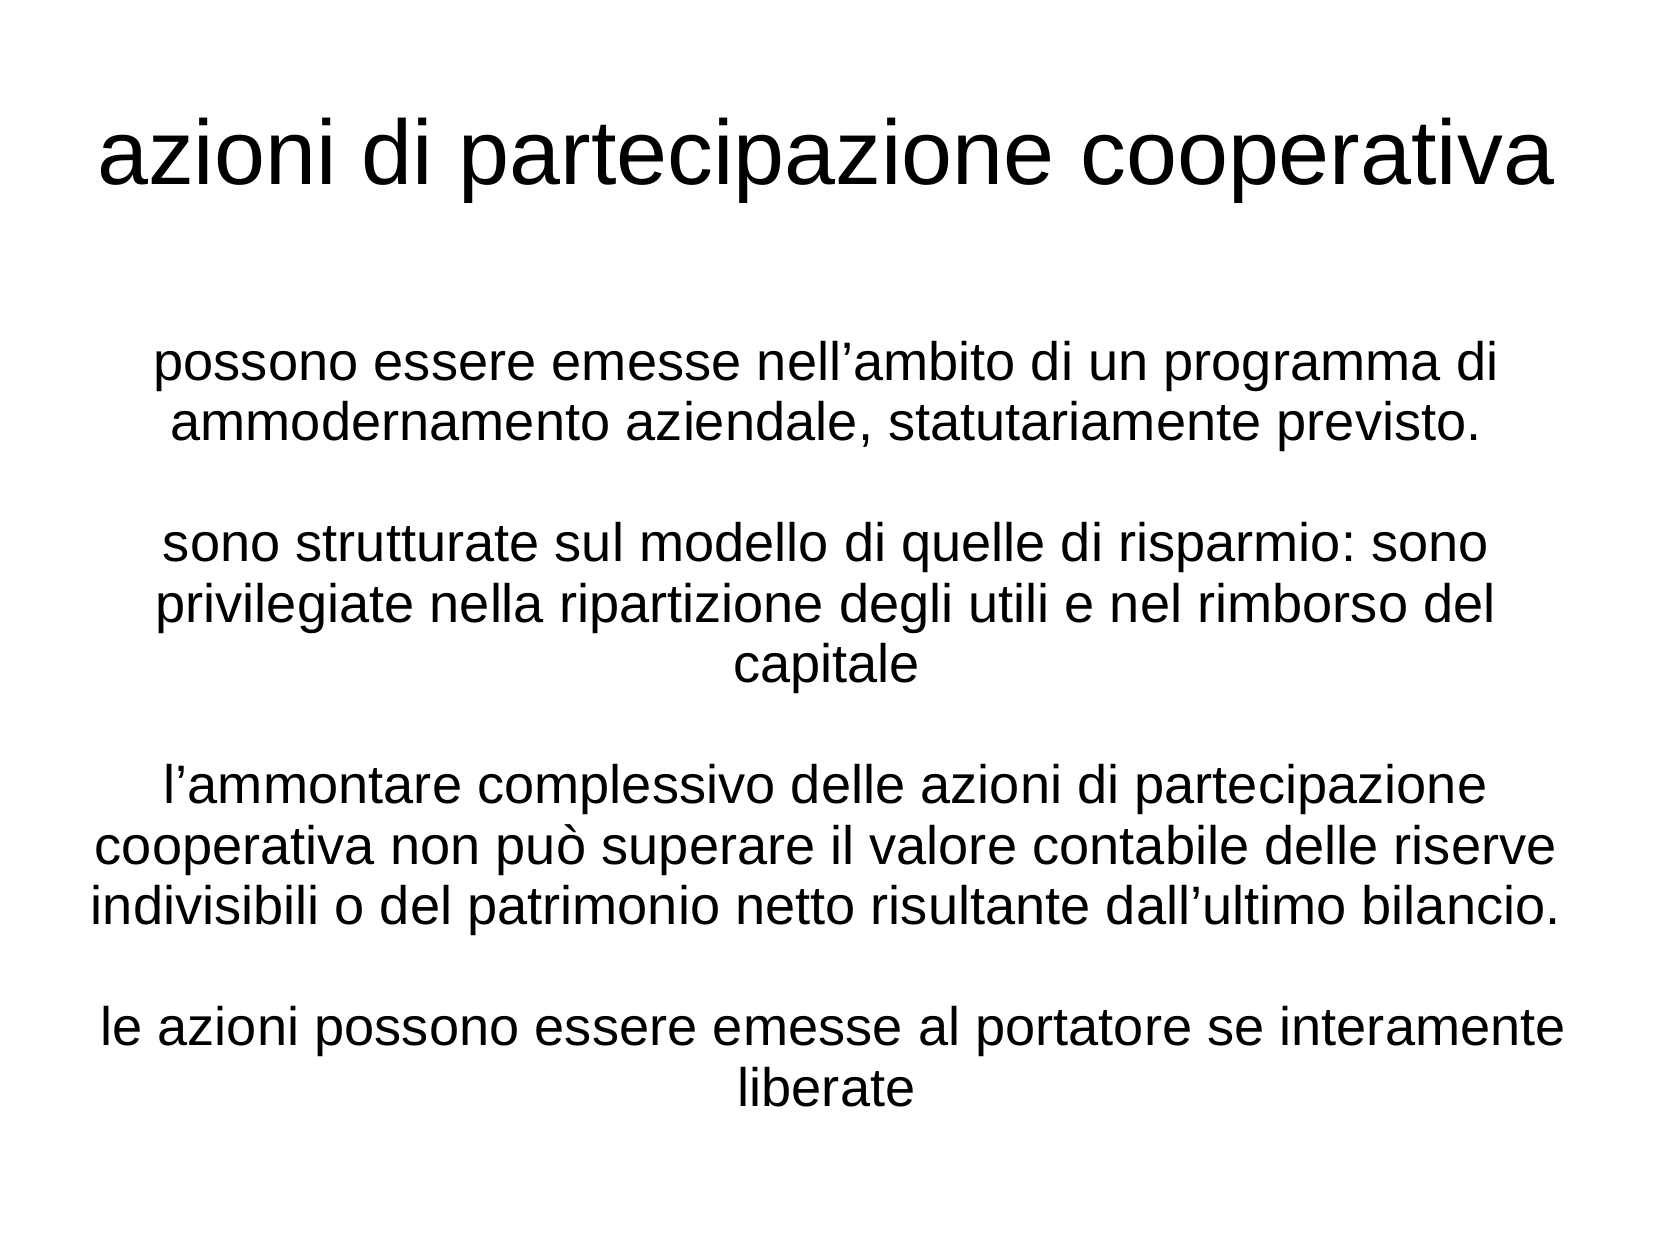

# azioni di partecipazione cooperativa
possono essere emesse nell’ambito di un programma di ammodernamento aziendale, statutariamente previsto.
sono strutturate sul modello di quelle di risparmio: sono privilegiate nella ripartizione degli utili e nel rimborso del capitale
l’ammontare complessivo delle azioni di partecipazione cooperativa non può superare il valore contabile delle riserve indivisibili o del patrimonio netto risultante dall’ultimo bilancio.
 le azioni possono essere emesse al portatore se interamente liberate